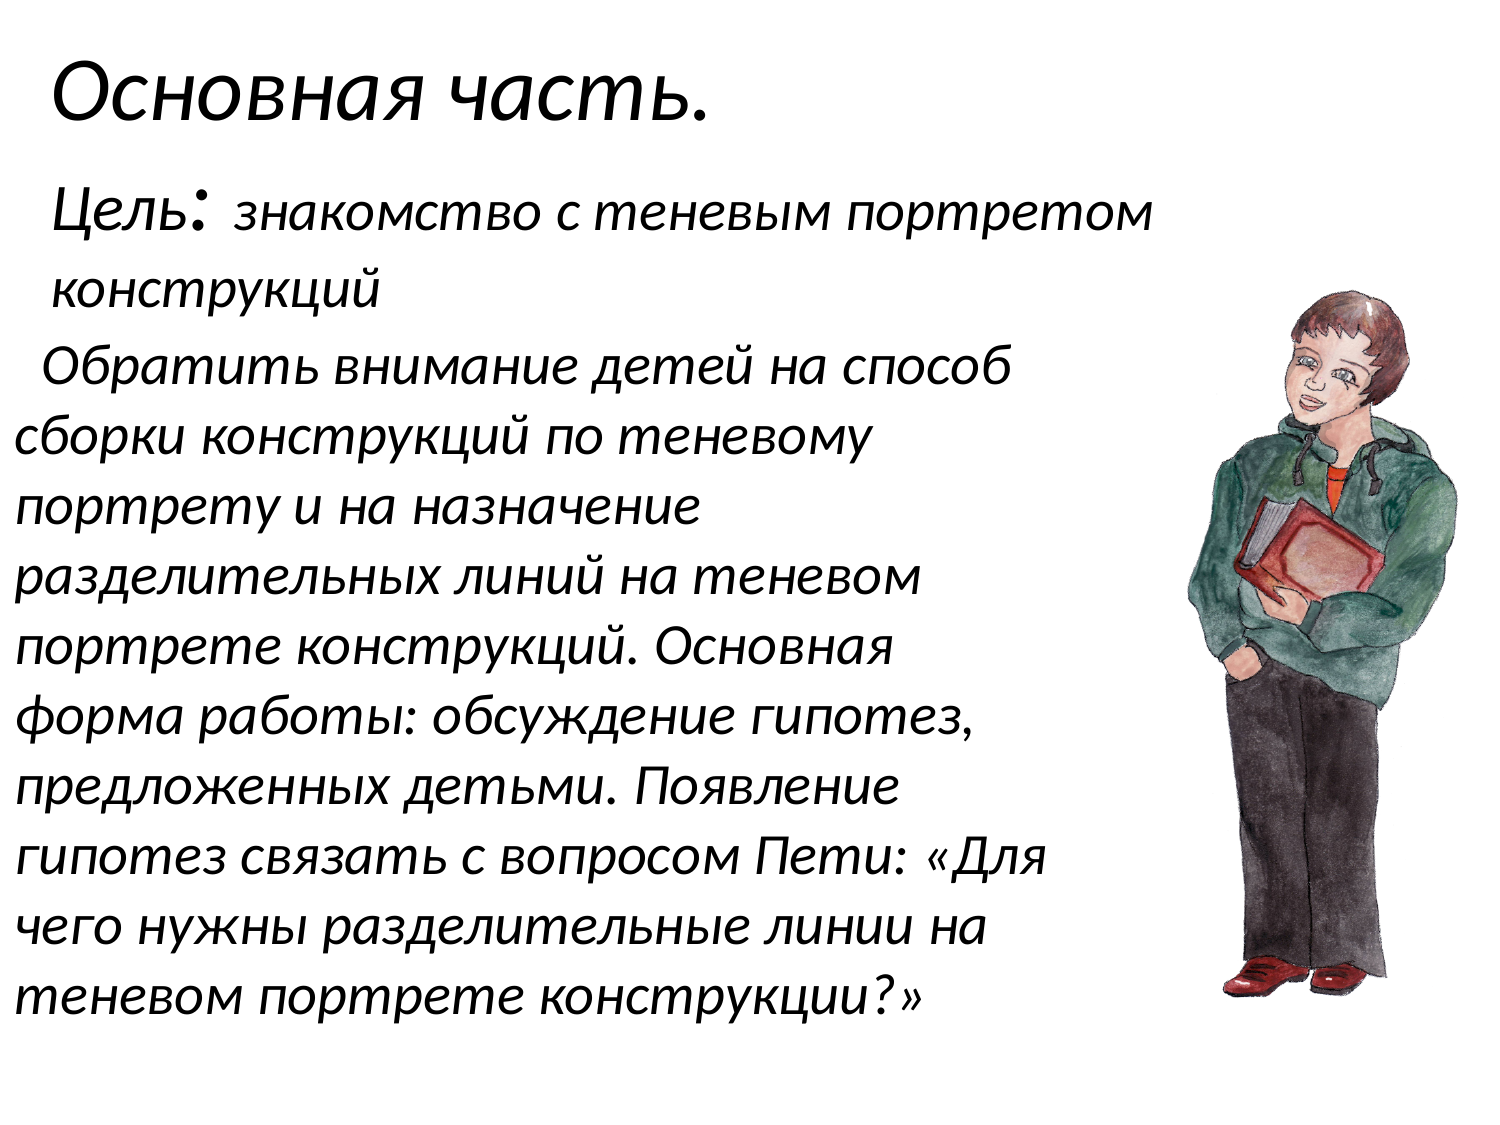

# Основная часть. Цель: знакомство с теневым портретом конструкций
 Обратить внимание детей на способ сборки конструкций по теневому портрету и на назначение разделительных линий на теневом портрете конструкций. Основная форма работы: обсуждение гипотез, предложенных детьми. Появление гипотез связать с вопросом Пети: «Для чего нужны разделительные линии на теневом портрете конструкции?»